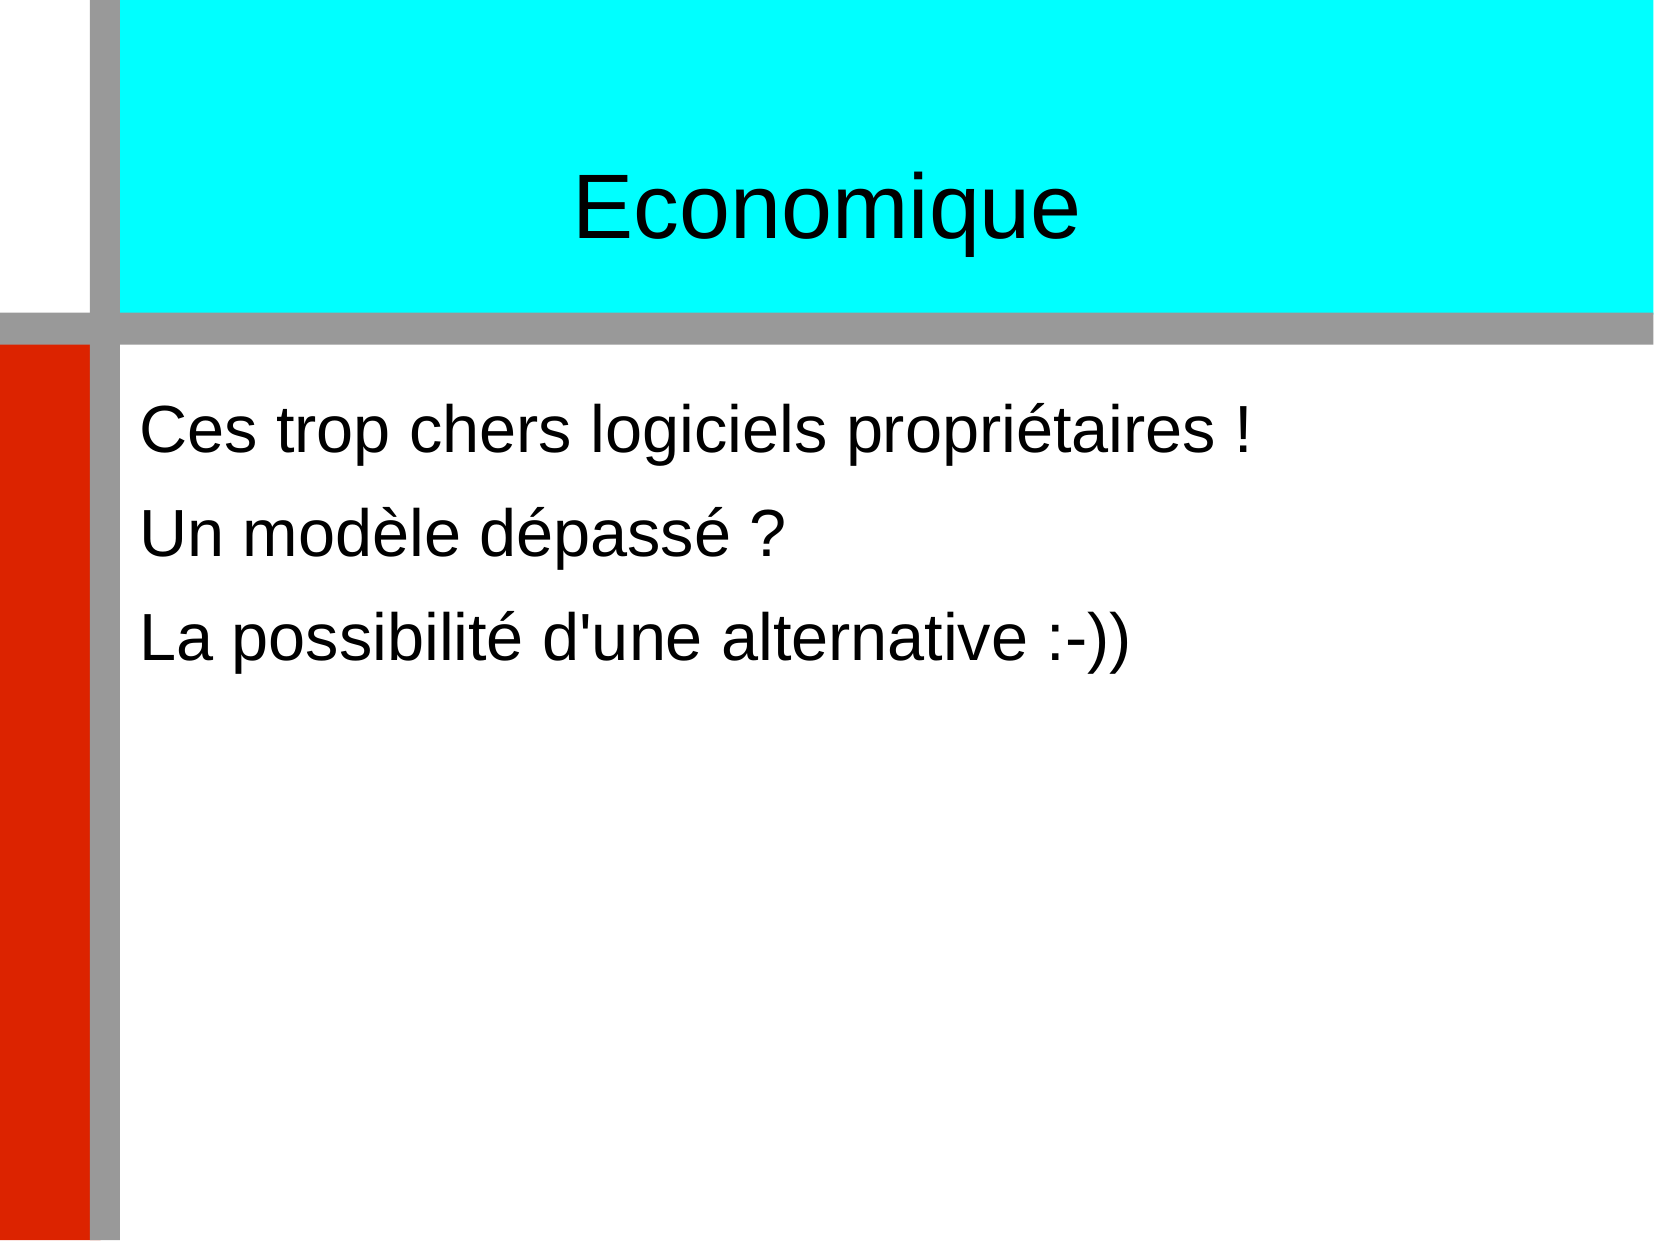

# Economique
Ces trop chers logiciels propriétaires !
Un modèle dépassé ?
La possibilité d'une alternative :-))